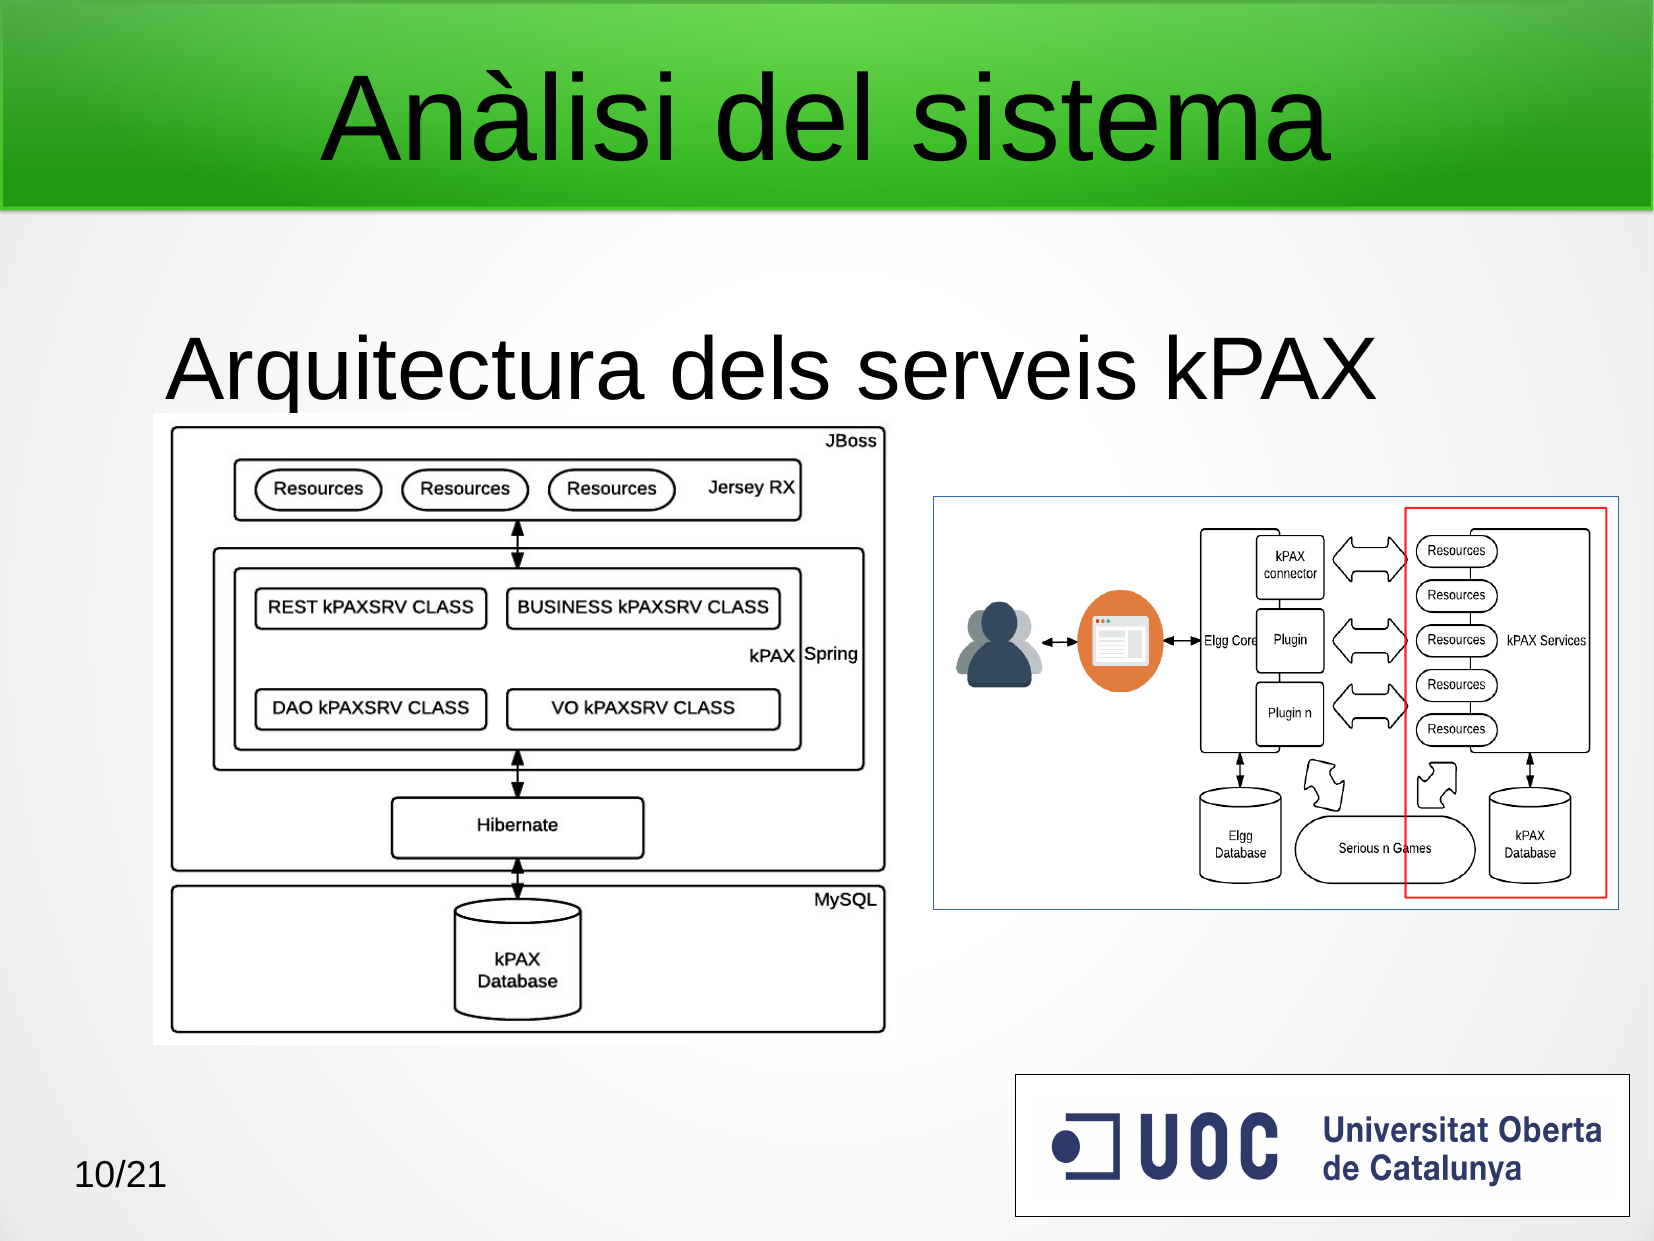

# Anàlisi del sistema
Arquitectura dels serveis kPAX